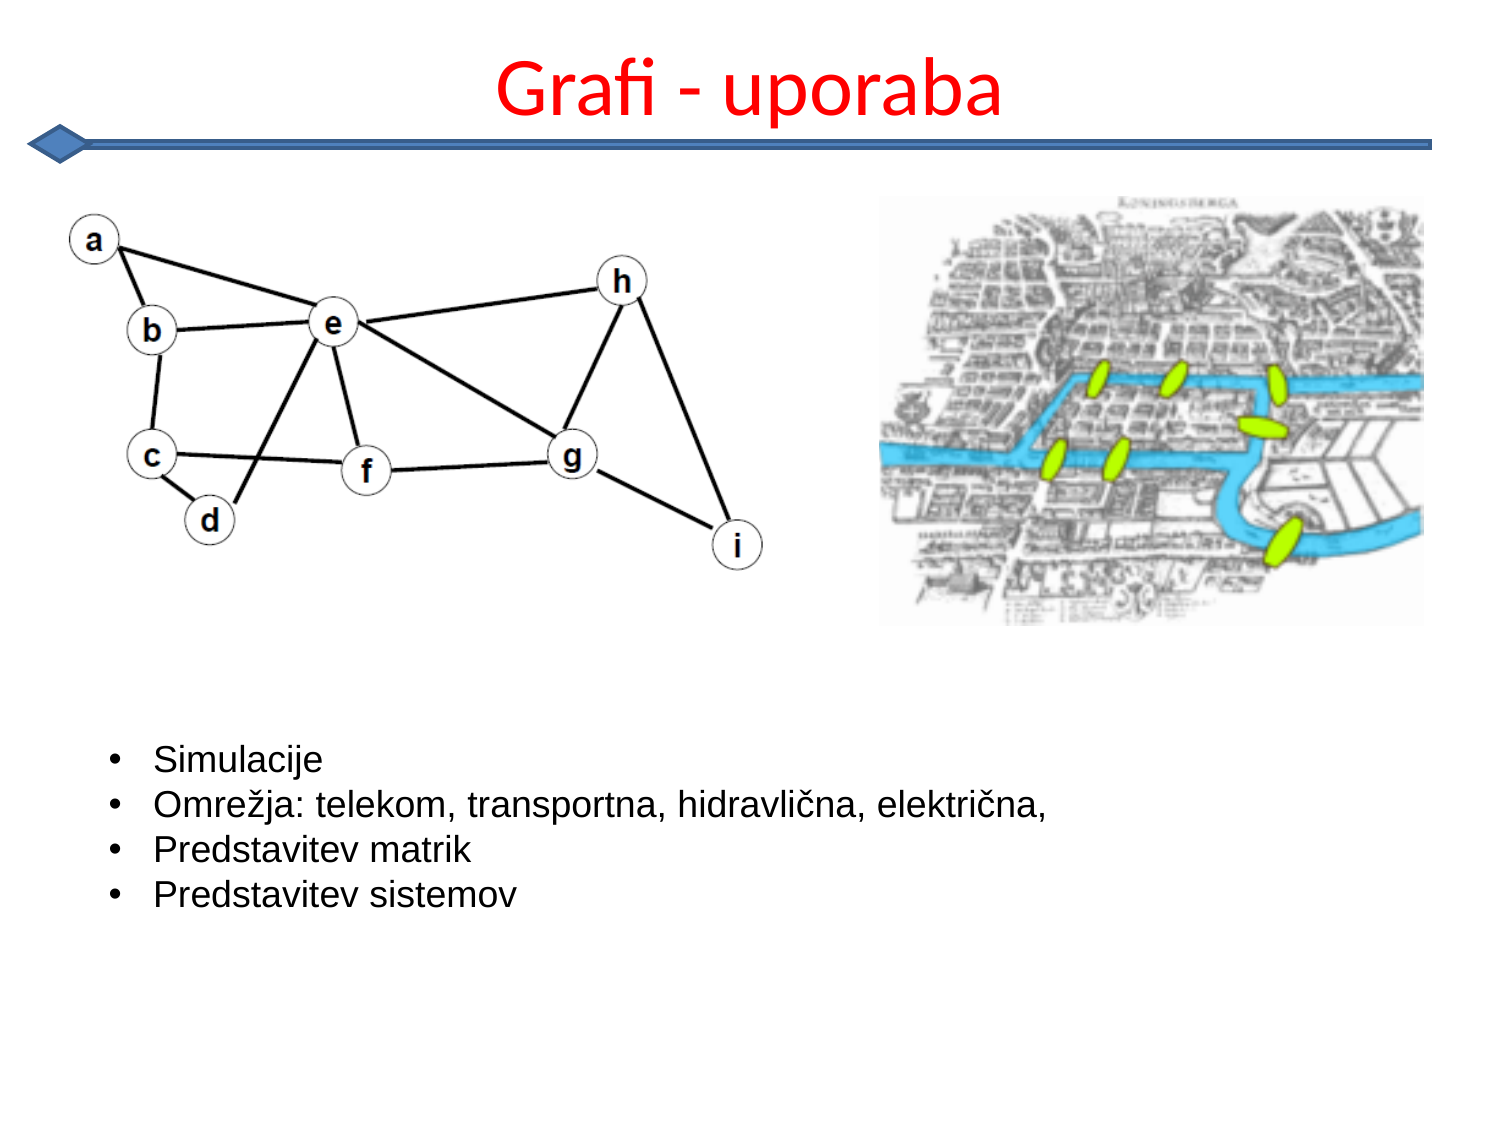

# Grafi - uporaba
 Simulacije
 Omrežja: telekom, transportna, hidravlična, električna,
 Predstavitev matrik
 Predstavitev sistemov